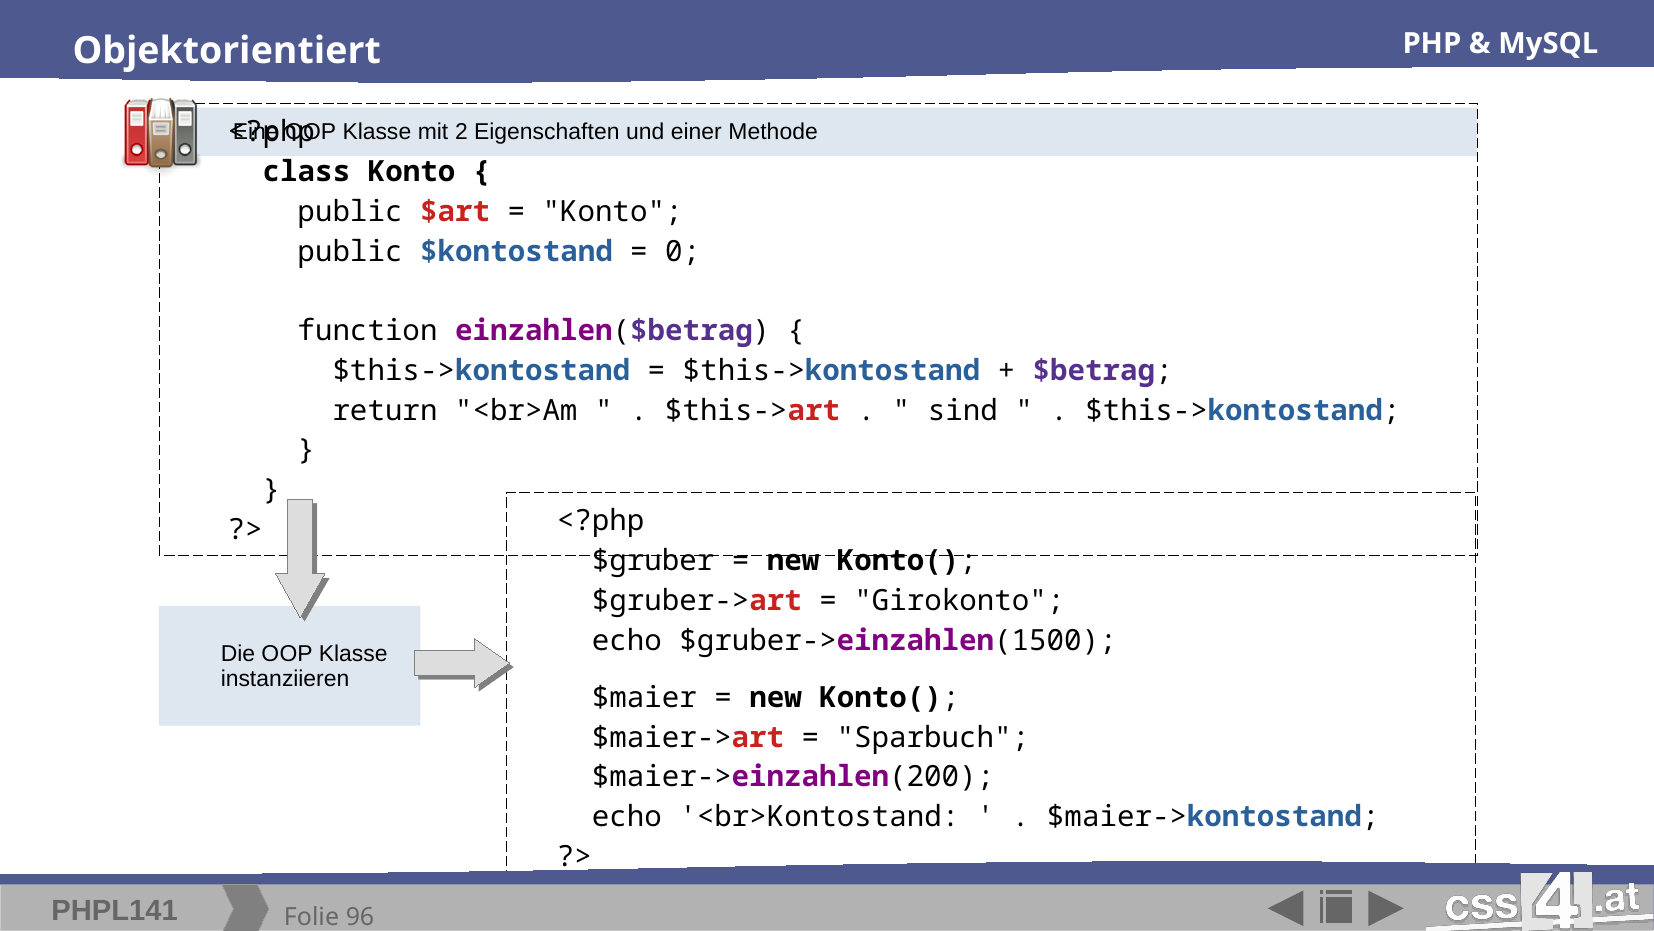

PHP & MySQL
Objektorientiert
<?php
 class Konto {
 public $art = "Konto";
 public $kontostand = 0;
 function einzahlen($betrag) {
 $this->kontostand = $this->kontostand + $betrag;
 return "<br>Am " . $this->art . " sind " . $this->kontostand;
 }
 }
?>
Eine OOP Klasse mit 2 Eigenschaften und einer Methode
<?php
 $gruber = new Konto();
 $gruber->art = "Girokonto";
 echo $gruber->einzahlen(1500);
 $maier = new Konto();
 $maier->art = "Sparbuch";
 $maier->einzahlen(200);
 echo '<br>Kontostand: ' . $maier->kontostand;
?>
Die OOP Klasse instanziieren
PHPL141
Folie